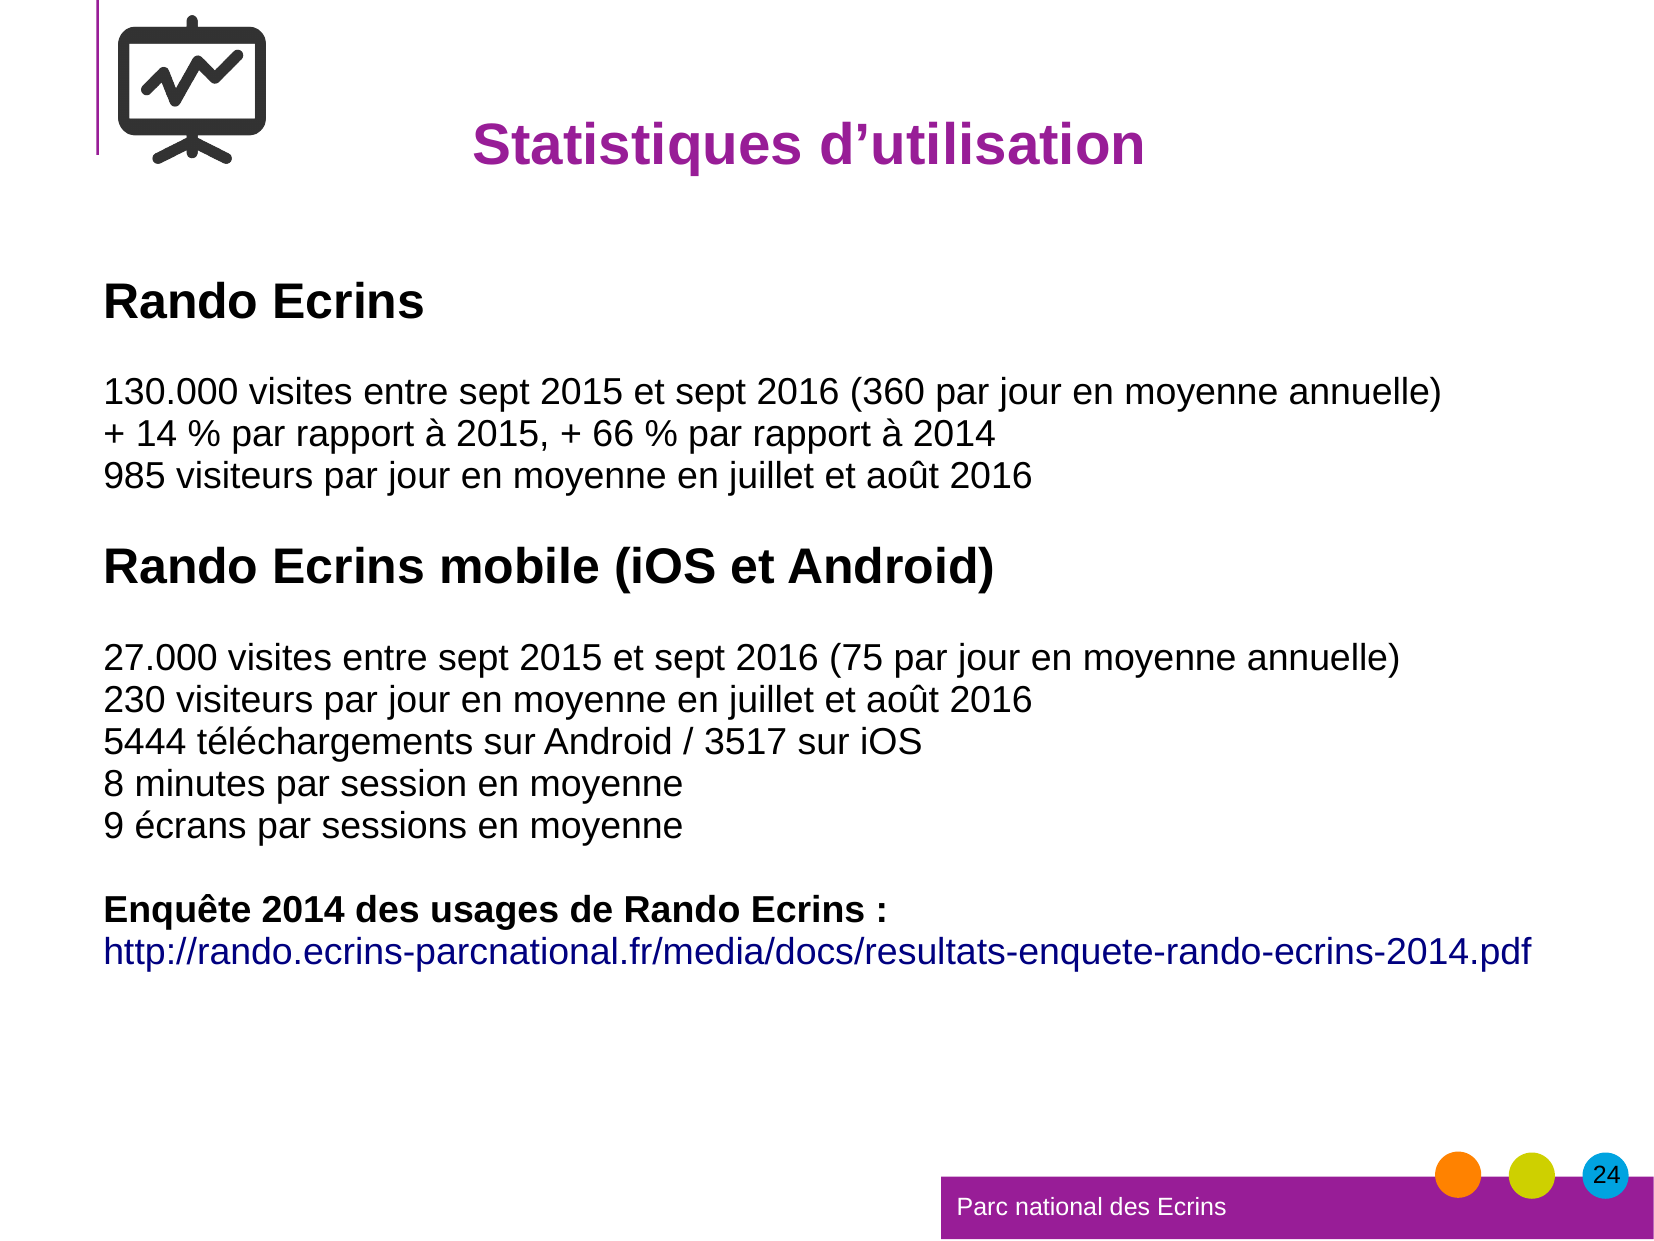

# Statistiques d’utilisation
Rando Ecrins
130.000 visites entre sept 2015 et sept 2016 (360 par jour en moyenne annuelle)
+ 14 % par rapport à 2015, + 66 % par rapport à 2014
985 visiteurs par jour en moyenne en juillet et août 2016
Rando Ecrins mobile (iOS et Android)
27.000 visites entre sept 2015 et sept 2016 (75 par jour en moyenne annuelle)
230 visiteurs par jour en moyenne en juillet et août 2016
5444 téléchargements sur Android / 3517 sur iOS
8 minutes par session en moyenne
9 écrans par sessions en moyenne
Enquête 2014 des usages de Rando Ecrins :
http://rando.ecrins-parcnational.fr/media/docs/resultats-enquete-rando-ecrins-2014.pdf